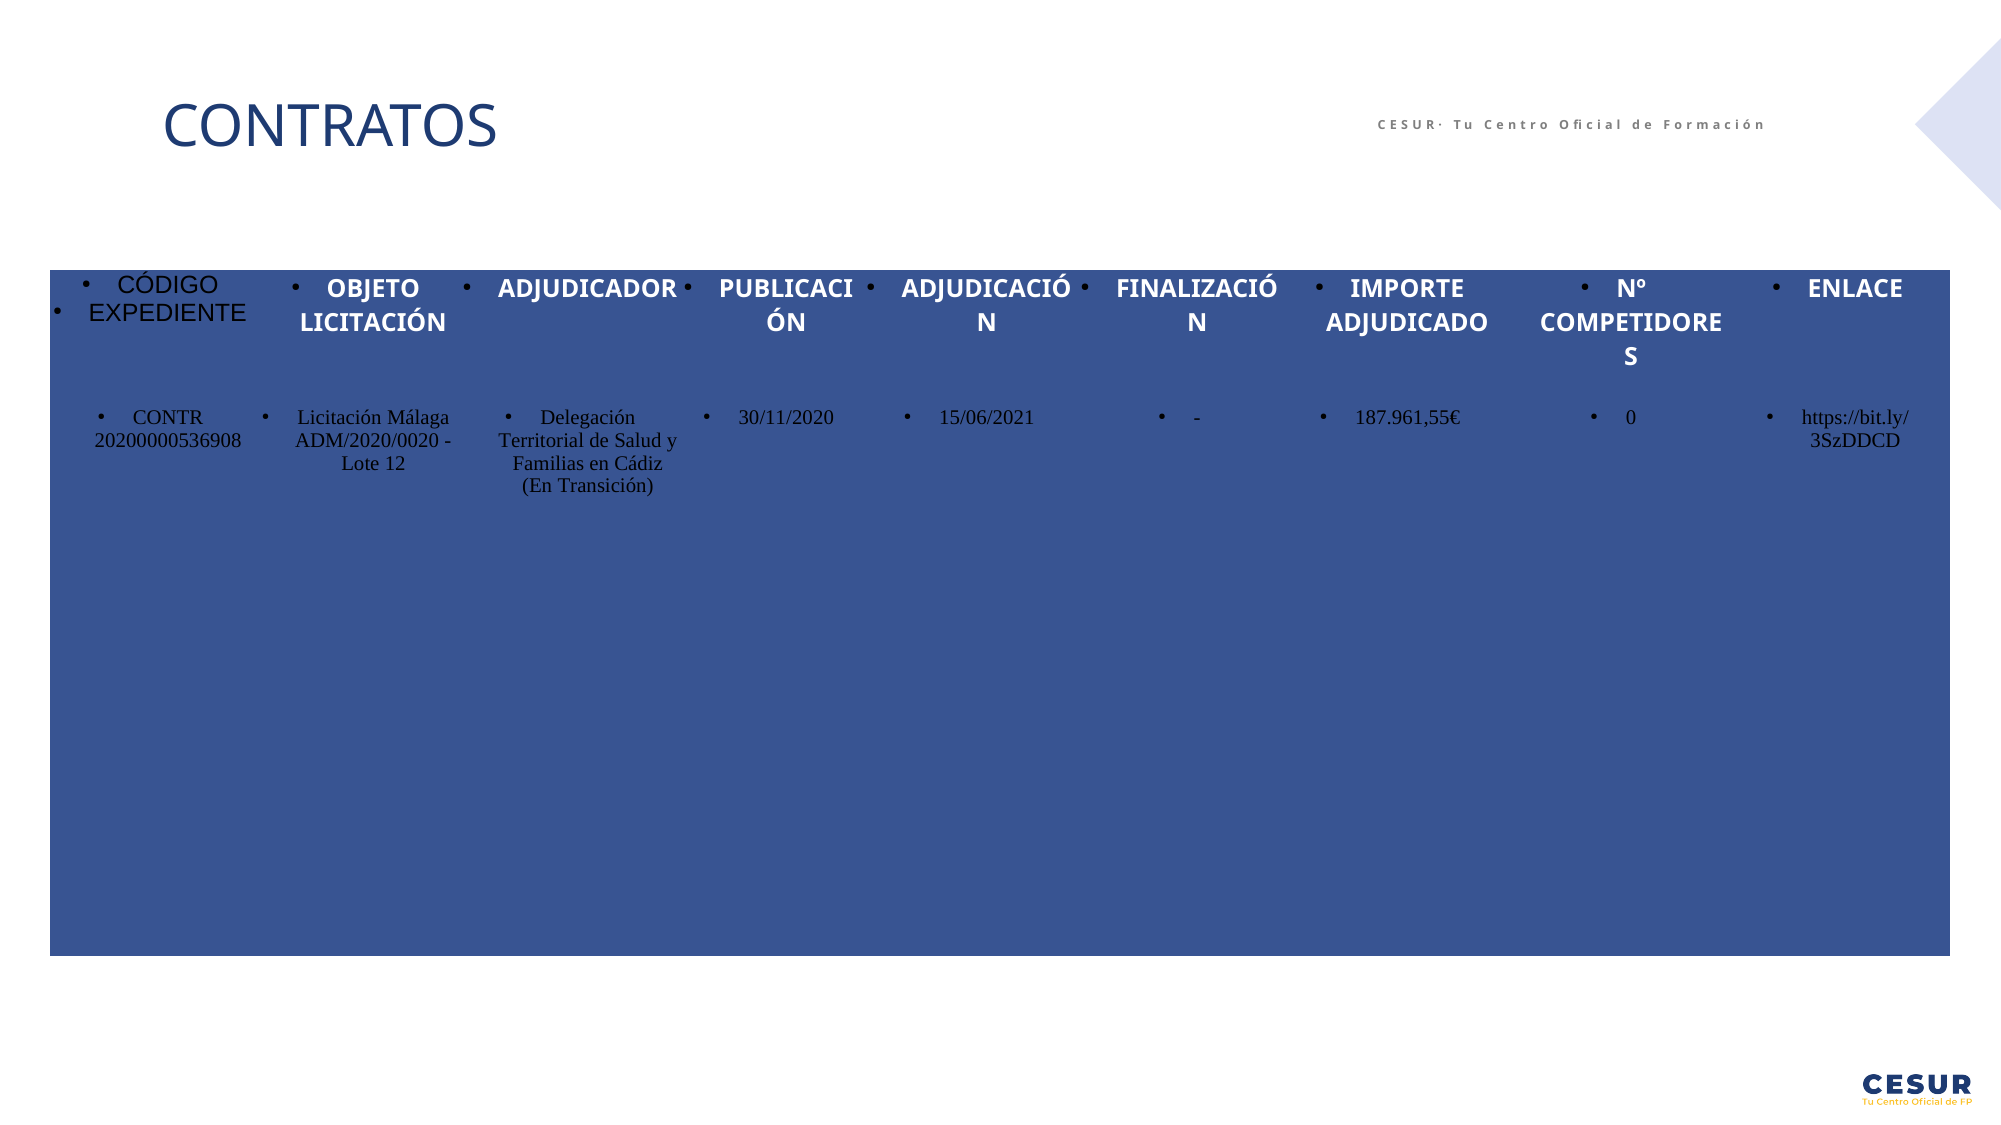

# CONTRATOS
| CÓDIGO EXPEDIENTE | OBJETO LICITACIÓN | ADJUDICADOR | PUBLICACIÓN | ADJUDICACIÓN | FINALIZACIÓN | IMPORTE ADJUDICADO | Nº COMPETIDORES | ENLACE |
| --- | --- | --- | --- | --- | --- | --- | --- | --- |
| CONTR 20200000536908 | Licitación Málaga ADM/2020/0020 - Lote 12 | Delegación Territorial de Salud y Familias en Cádiz (En Transición) | 30/11/2020 | 15/06/2021 | - | 187.961,55€ | 0 | https://bit.ly/3SzDDCD |